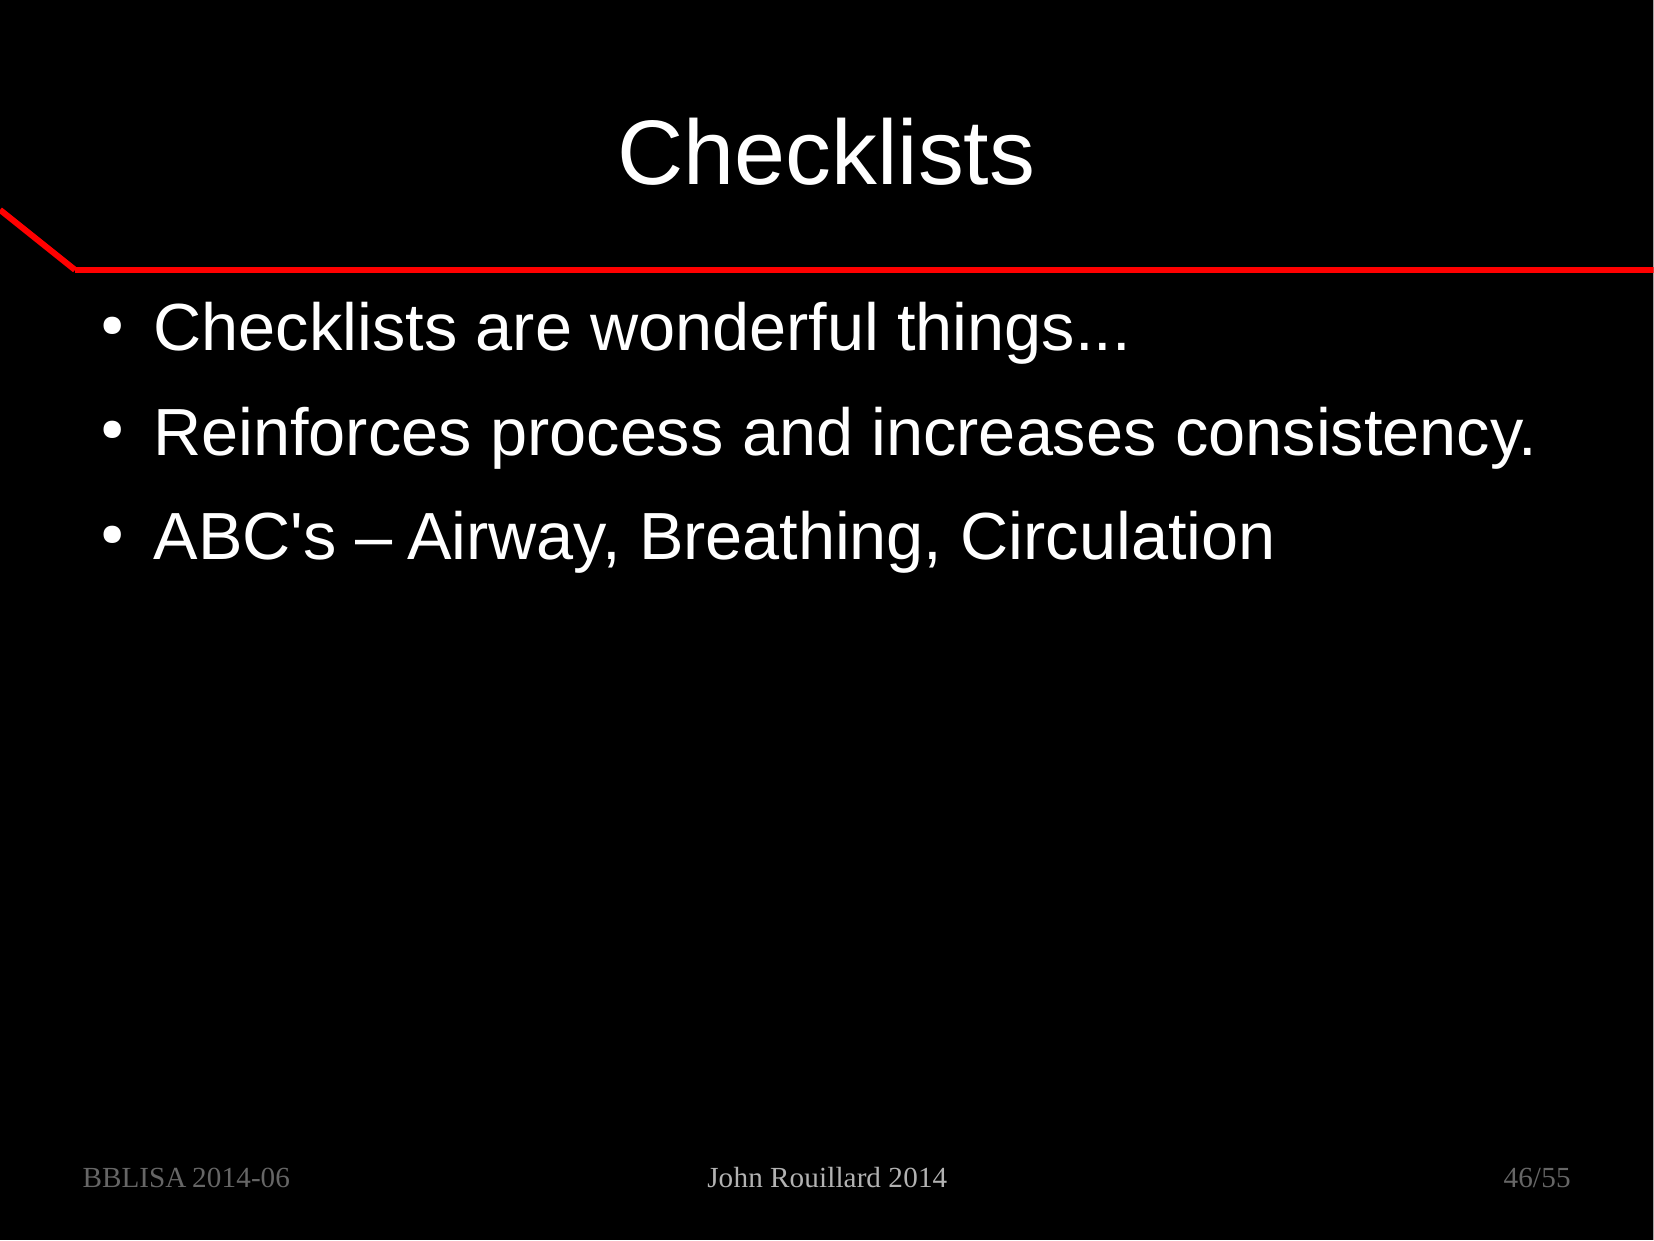

# Checklists
Checklists are wonderful things...
Reinforces process and increases consistency.
ABC's – Airway, Breathing, Circulation
BBLISA 2014-06
John Rouillard 2014
46